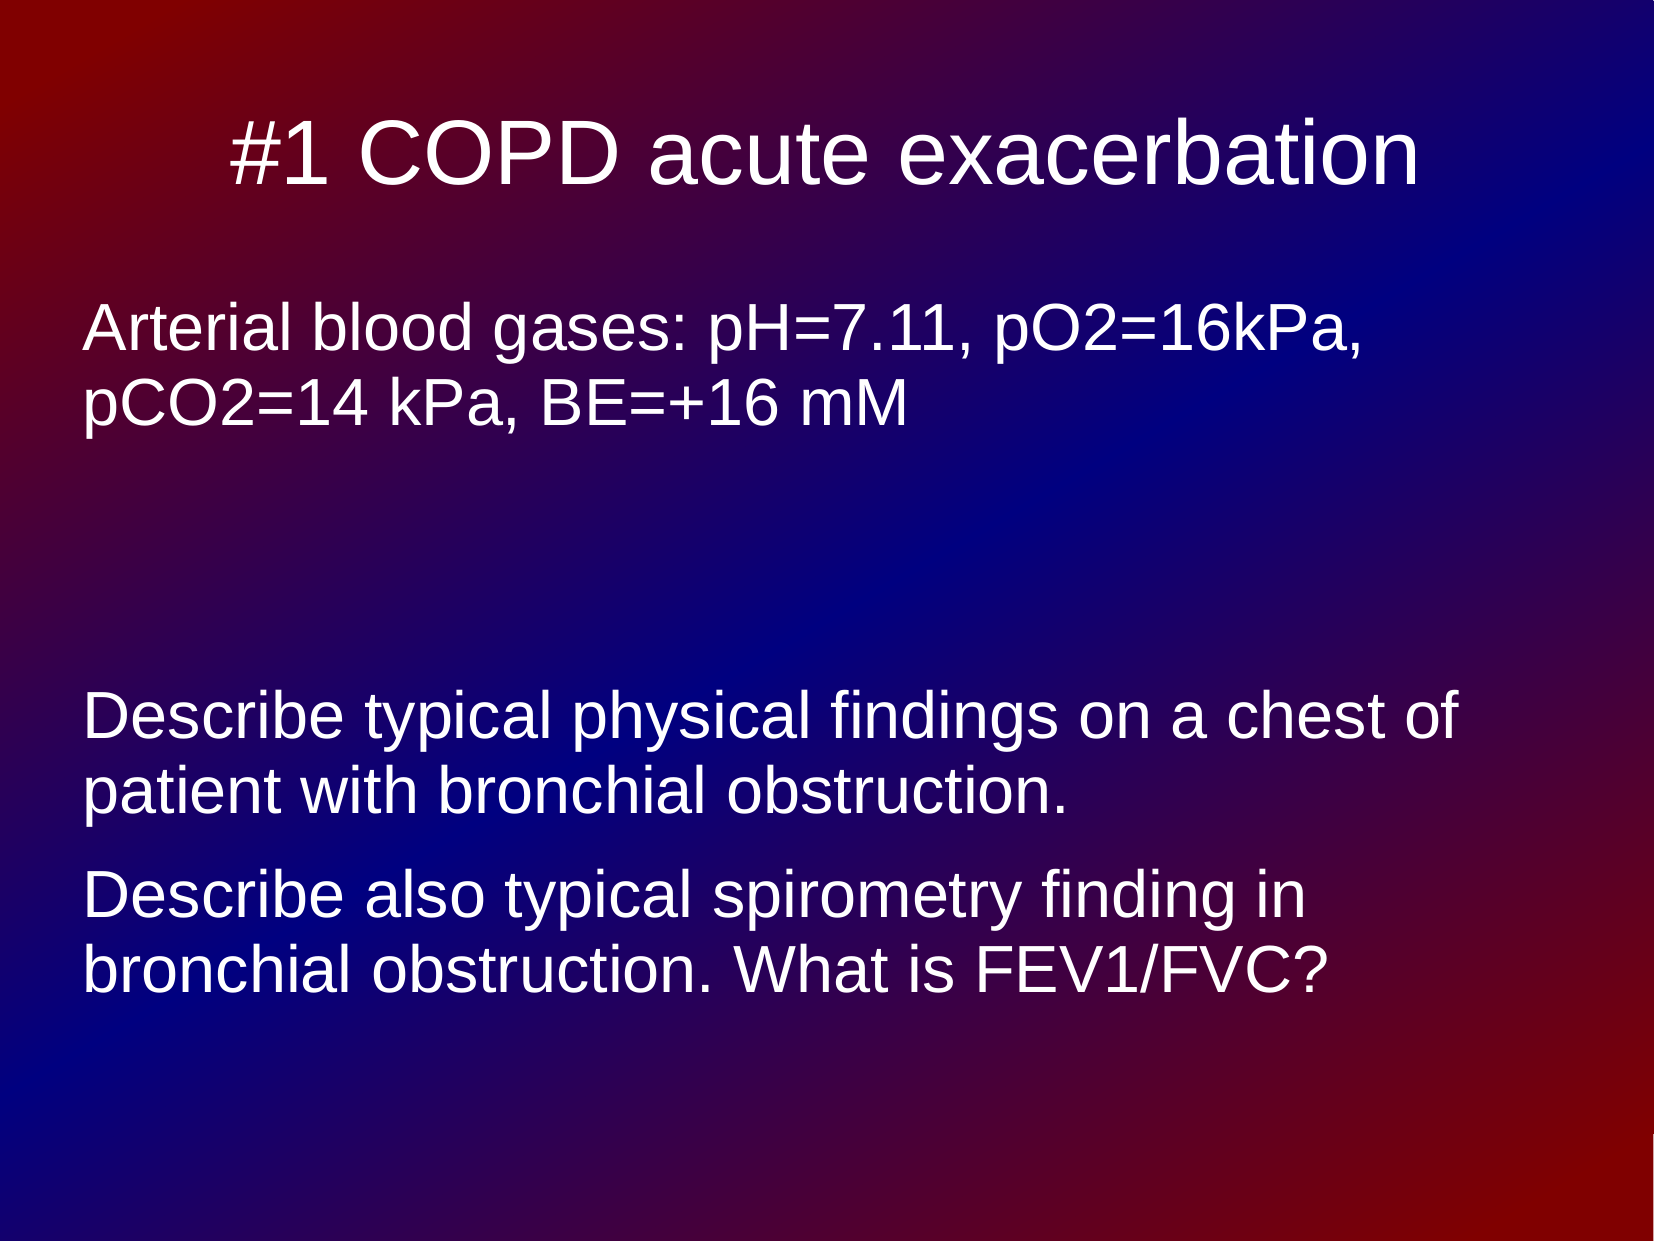

# #1 COPD acute exacerbation
Arterial blood gases: pH=7.11, pO2=16kPa, pCO2=14 kPa, BE=+16 mM
Describe typical physical findings on a chest of patient with bronchial obstruction.
Describe also typical spirometry finding in bronchial obstruction. What is FEV1/FVC?